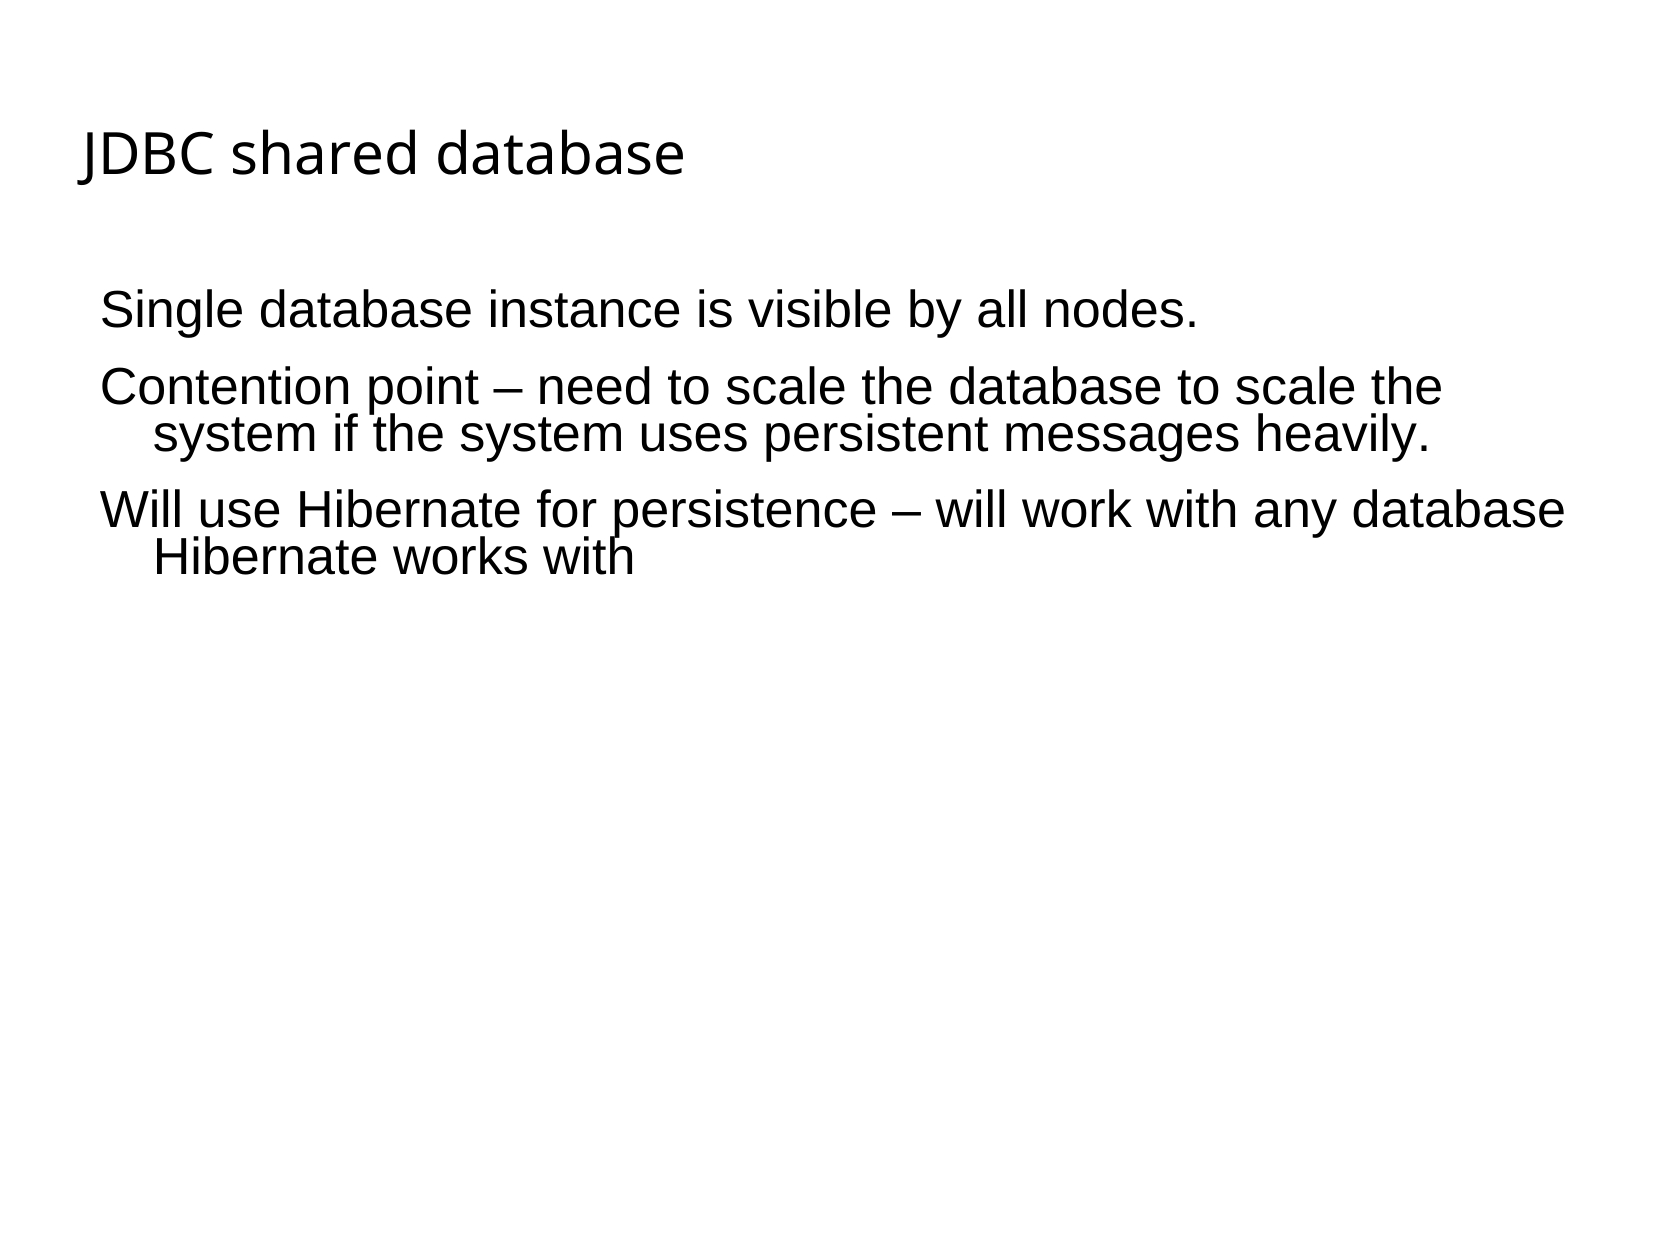

# JDBC shared database
Single database instance is visible by all nodes.
Contention point – need to scale the database to scale the system if the system uses persistent messages heavily.
Will use Hibernate for persistence – will work with any database Hibernate works with